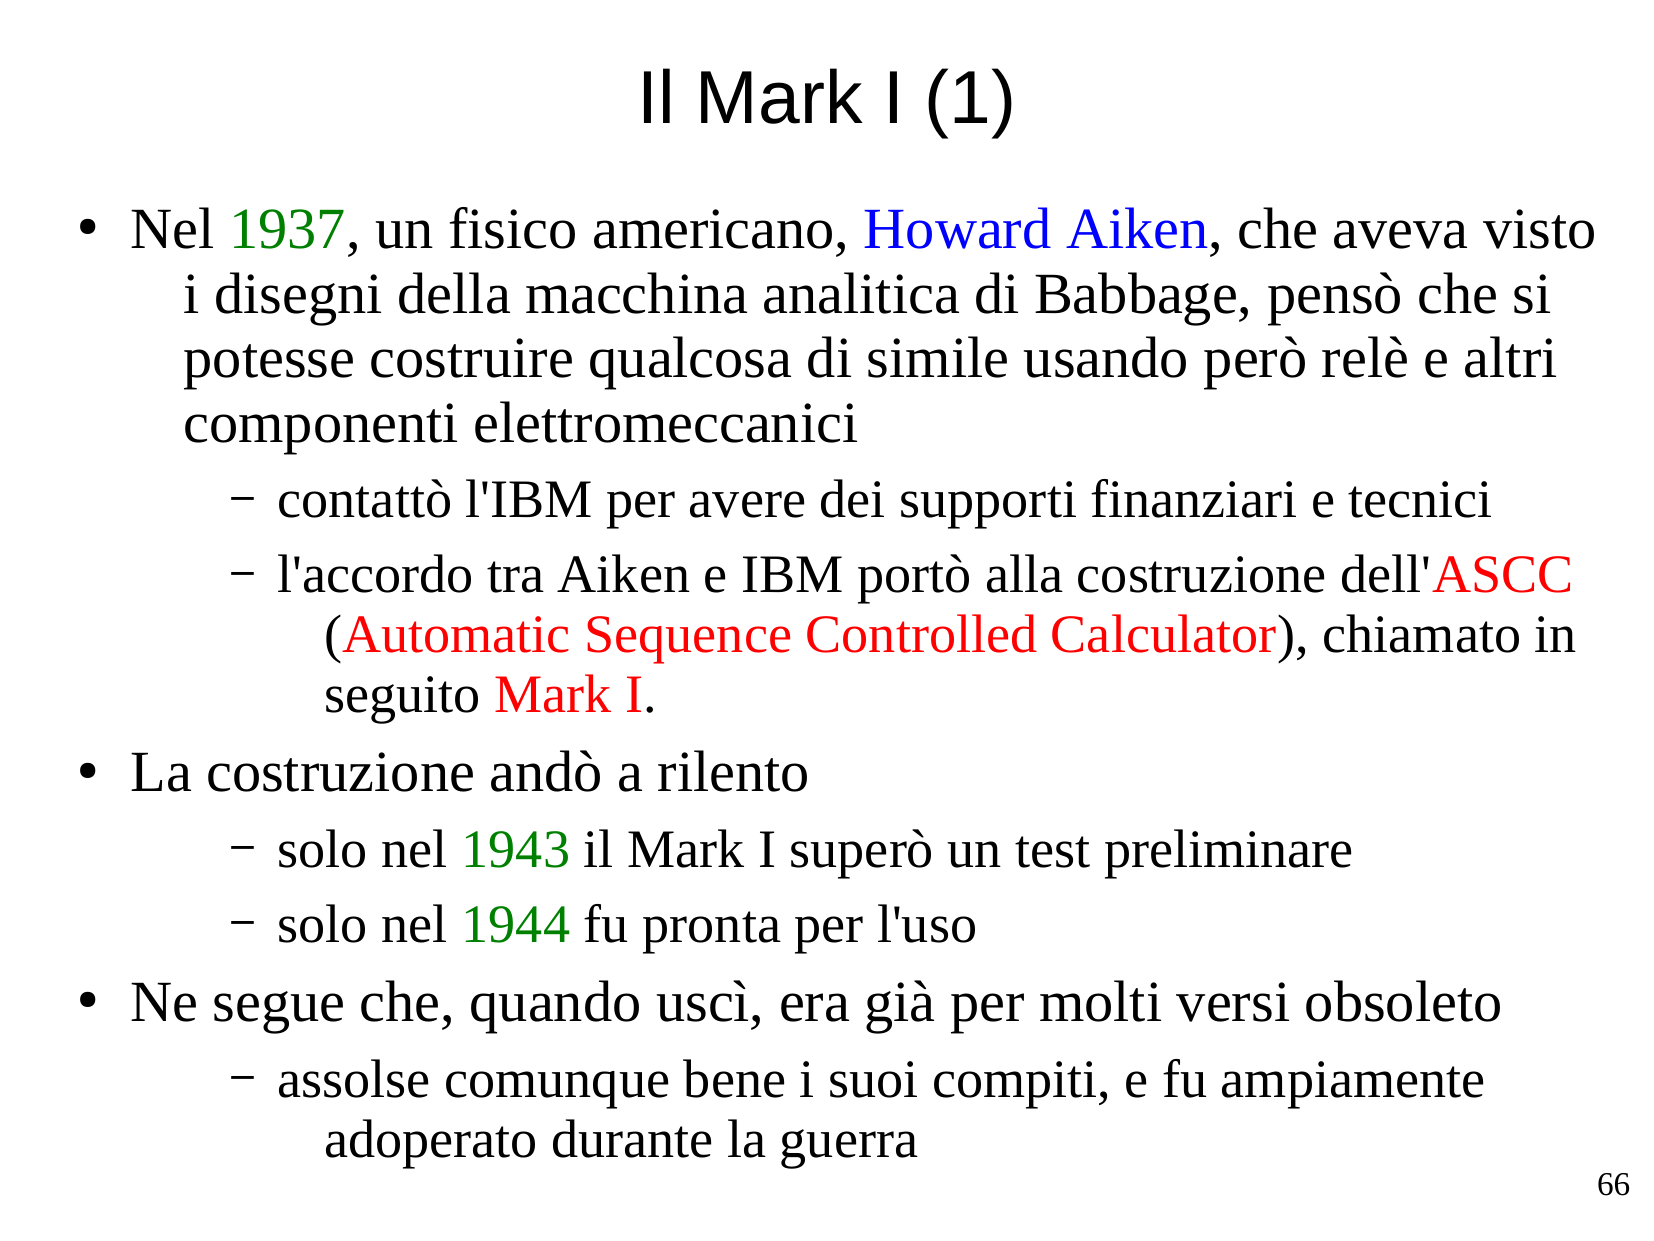

# Il Mark I (1)
Nel 1937, un fisico americano, Howard Aiken, che aveva visto i disegni della macchina analitica di Babbage, pensò che si potesse costruire qualcosa di simile usando però relè e altri componenti elettromeccanici
contattò l'IBM per avere dei supporti finanziari e tecnici
l'accordo tra Aiken e IBM portò alla costruzione dell'ASCC (Automatic Sequence Controlled Calculator), chiamato in seguito Mark I.
La costruzione andò a rilento
solo nel 1943 il Mark I superò un test preliminare
solo nel 1944 fu pronta per l'uso
Ne segue che, quando uscì, era già per molti versi obsoleto
assolse comunque bene i suoi compiti, e fu ampiamente adoperato durante la guerra